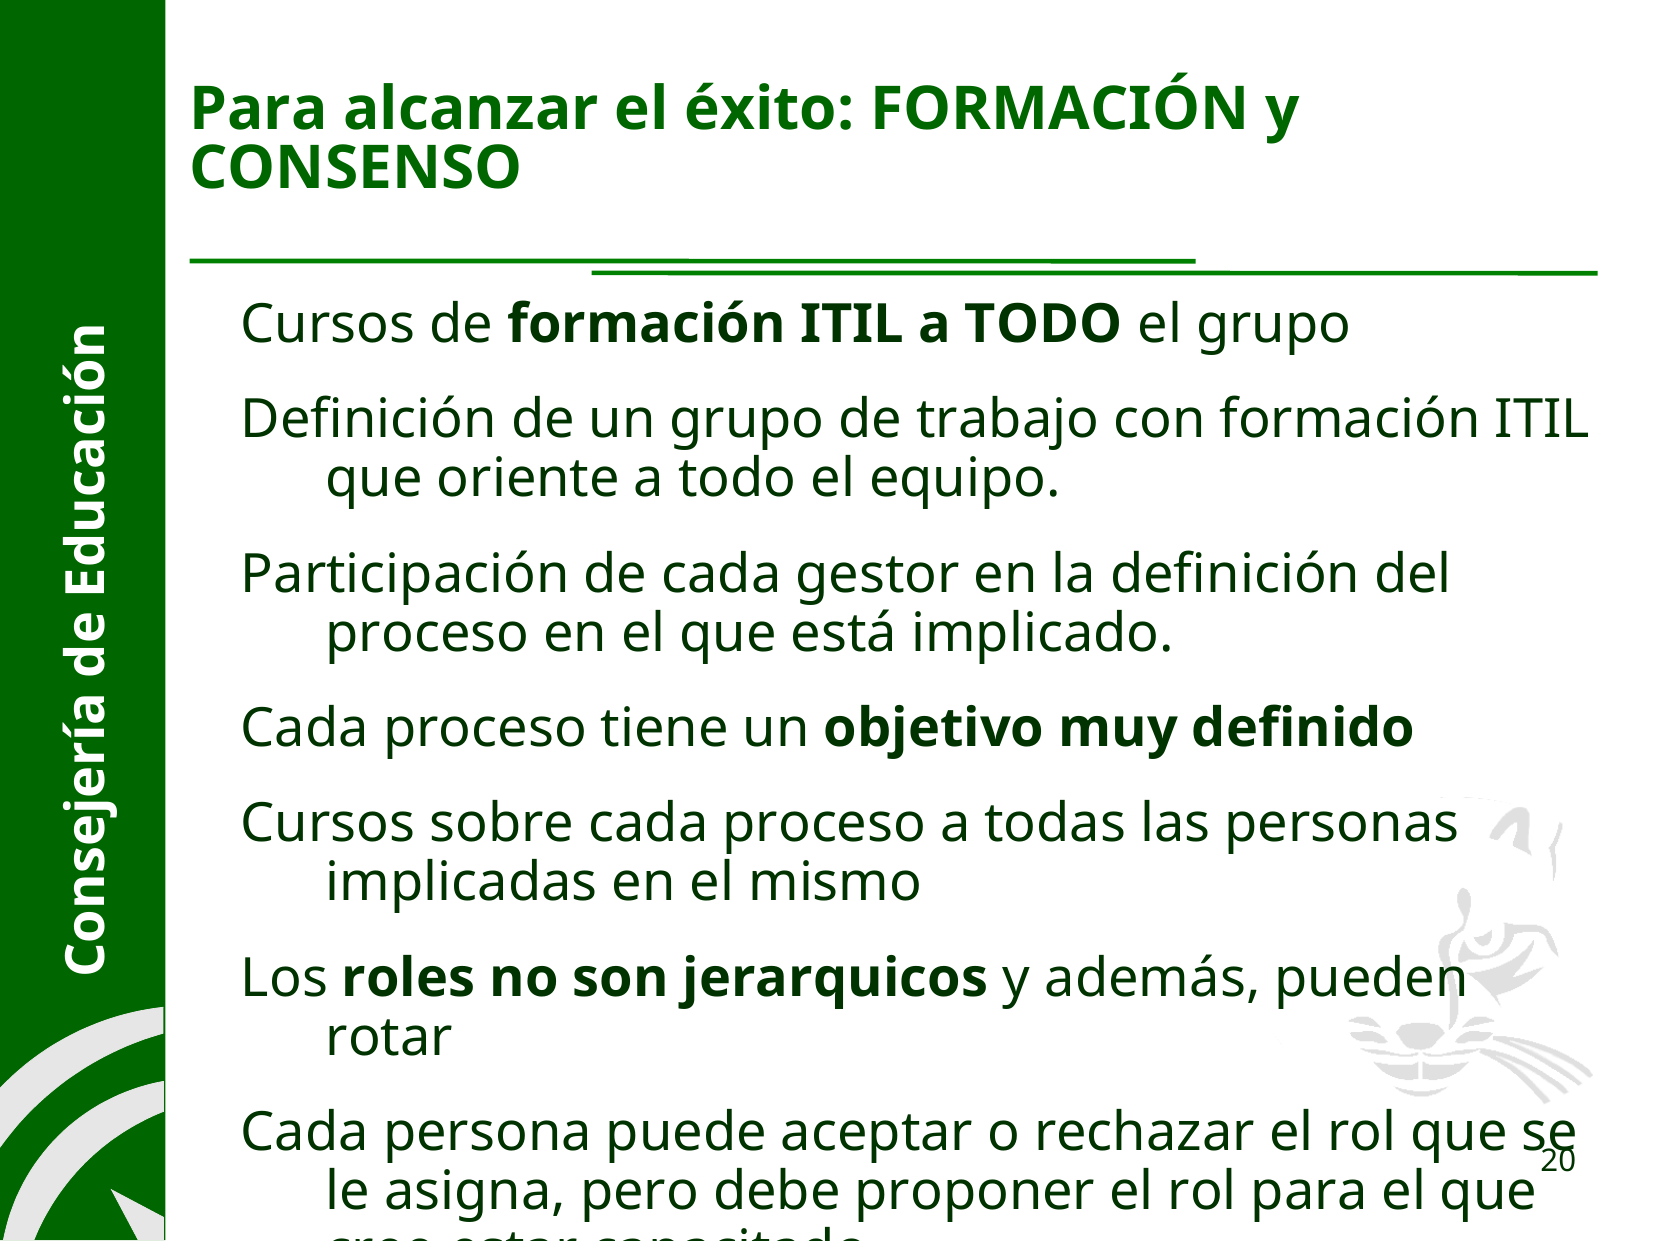

# Para alcanzar el éxito: FORMACIÓN y CONSENSO
Cursos de formación ITIL a TODO el grupo
Definición de un grupo de trabajo con formación ITIL que oriente a todo el equipo.
Participación de cada gestor en la definición del proceso en el que está implicado.
Cada proceso tiene un objetivo muy definido
Cursos sobre cada proceso a todas las personas implicadas en el mismo
Los roles no son jerarquicos y además, pueden rotar
Cada persona puede aceptar o rechazar el rol que se le asigna, pero debe proponer el rol para el que cree estar capacitado.
20